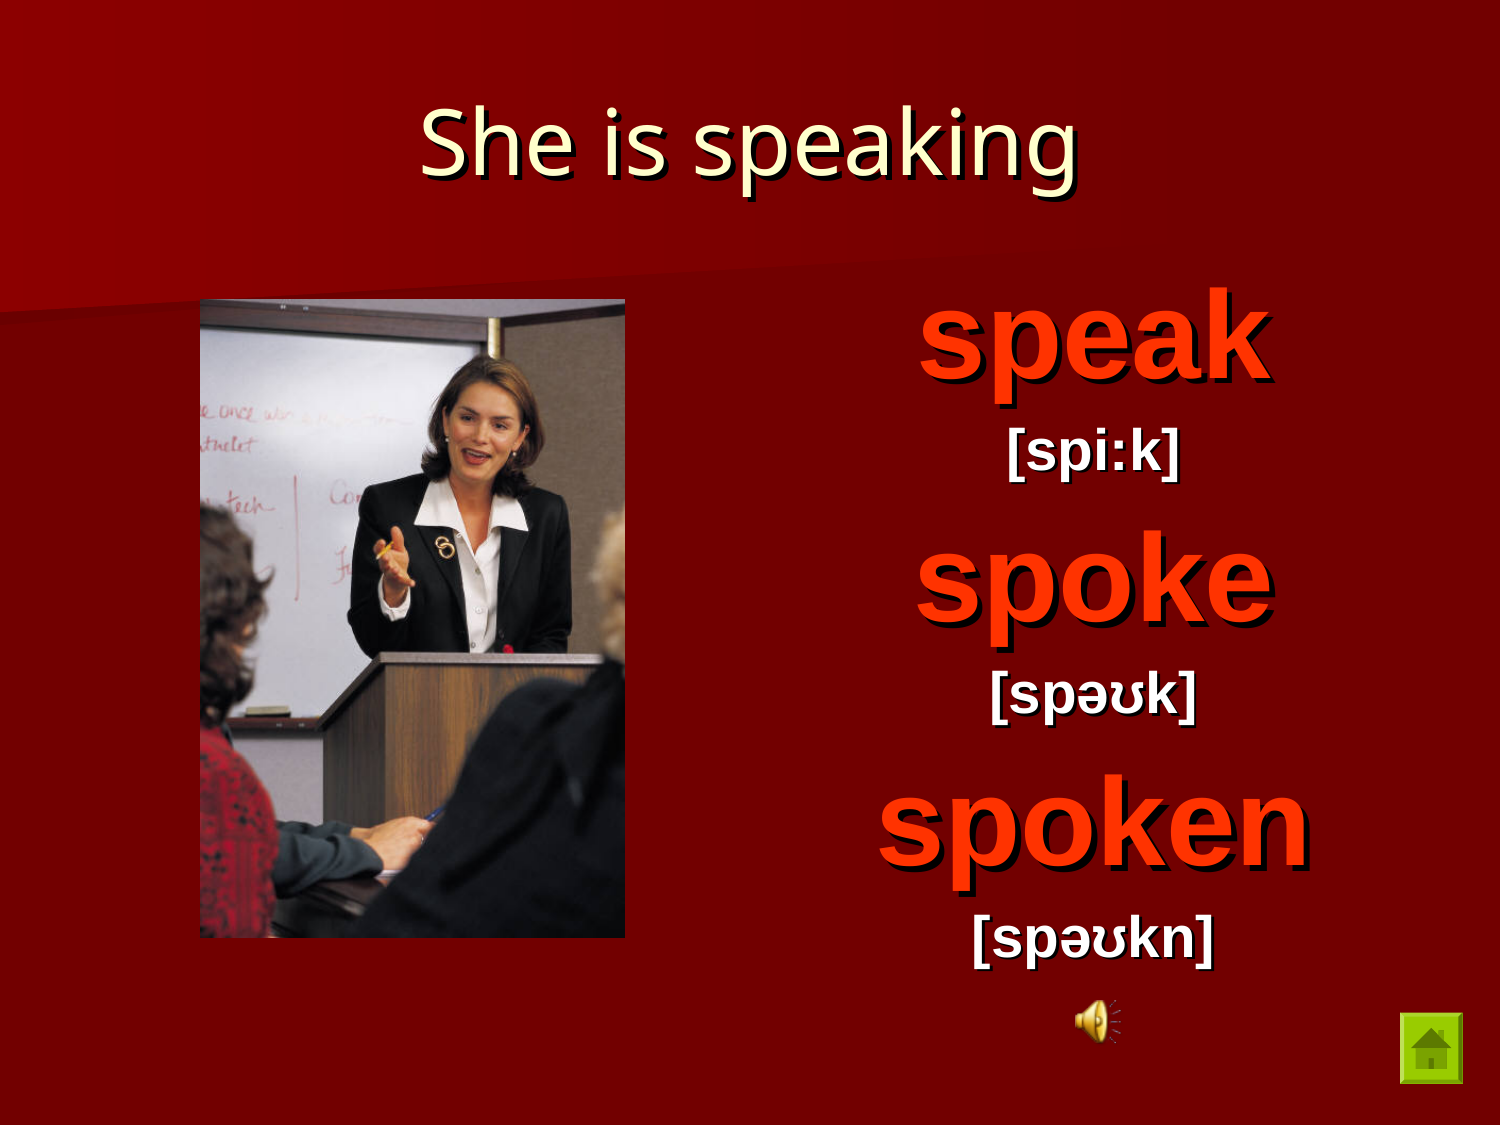

# She is speaking
speak
[spi:k]
spoke
[spəʊk]
spoken
[spəʊkn]